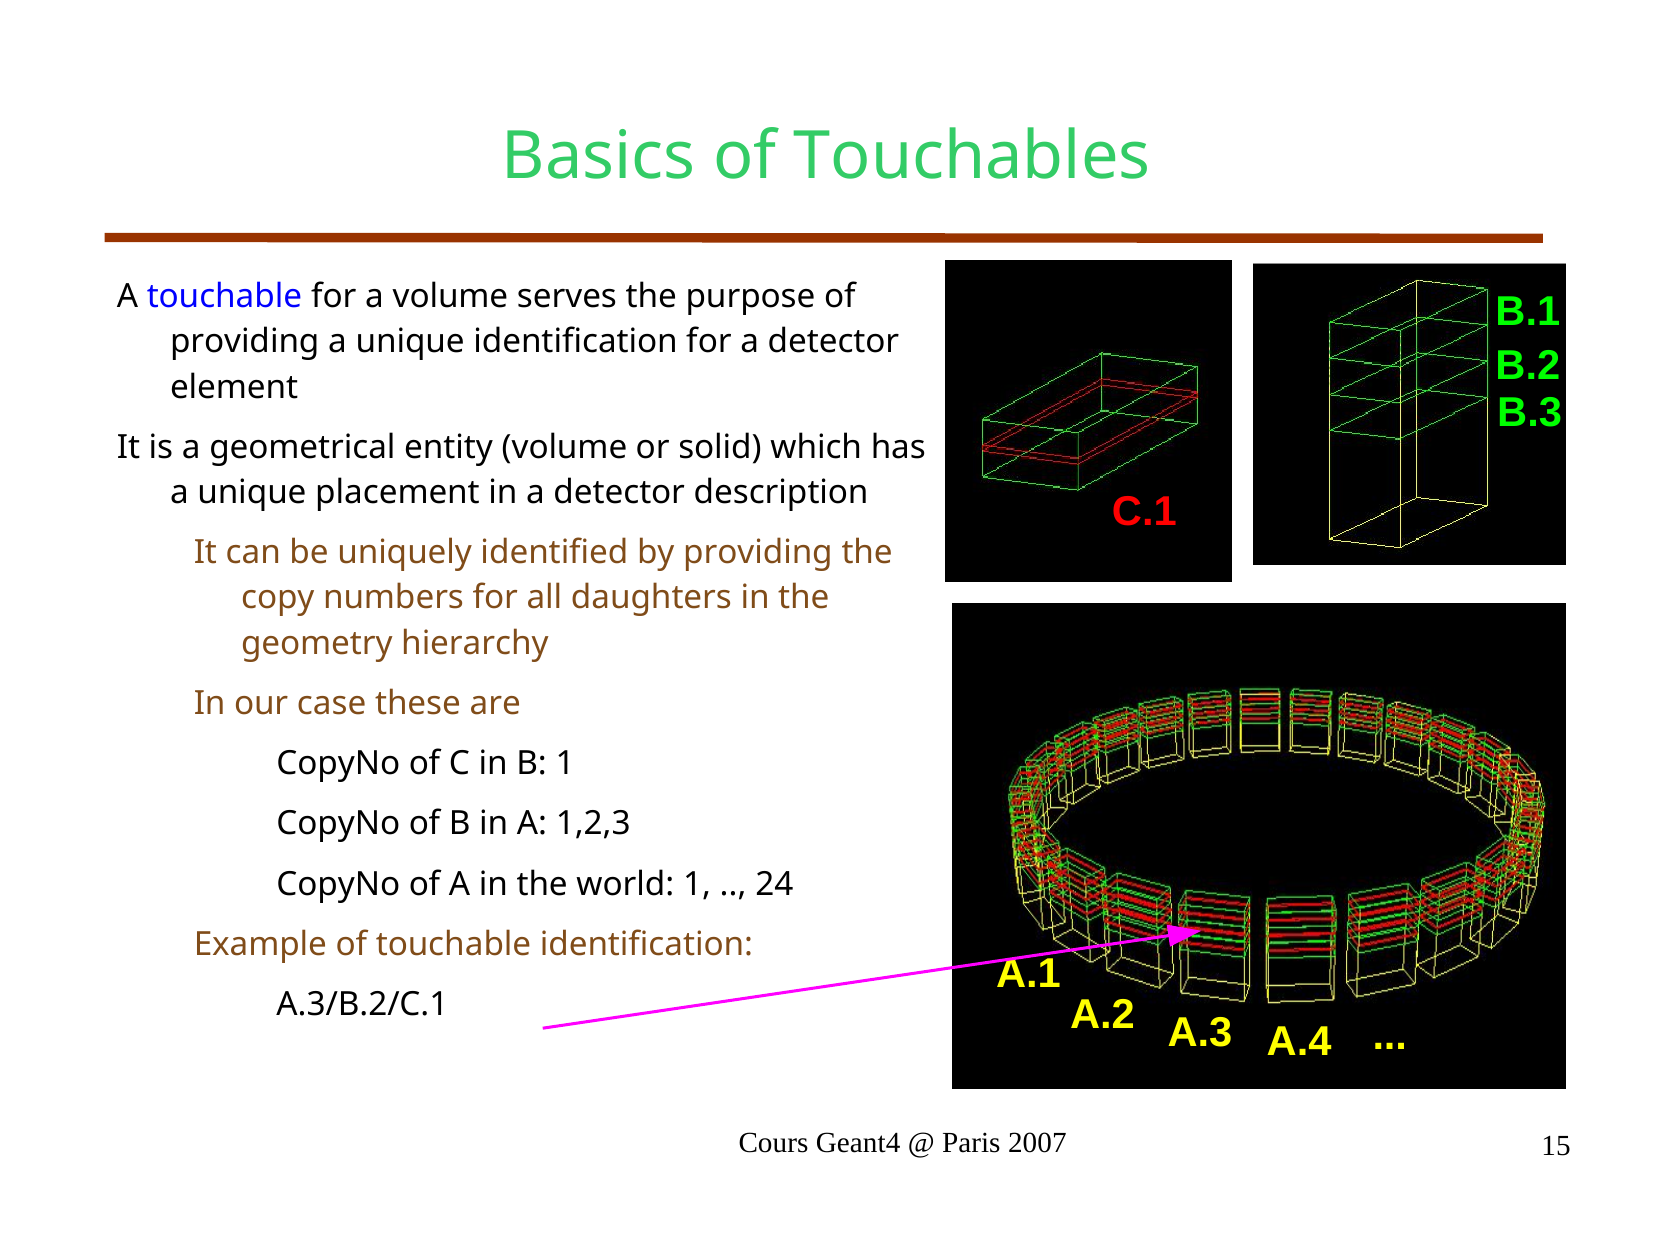

# Basics of Touchables
A touchable for a volume serves the purpose of providing a unique identification for a detector element
It is a geometrical entity (volume or solid) which has a unique placement in a detector description
It can be uniquely identified by providing the copy numbers for all daughters in the geometry hierarchy
In our case these are
CopyNo of C in B: 1
CopyNo of B in A: 1,2,3
CopyNo of A in the world: 1, .., 24
Example of touchable identification:
A.3/B.2/C.1
B.1
B.2
B.3
C.1
A.1
A.2
A.3
...
A.4
Cours Geant4 @ Paris 2007
15